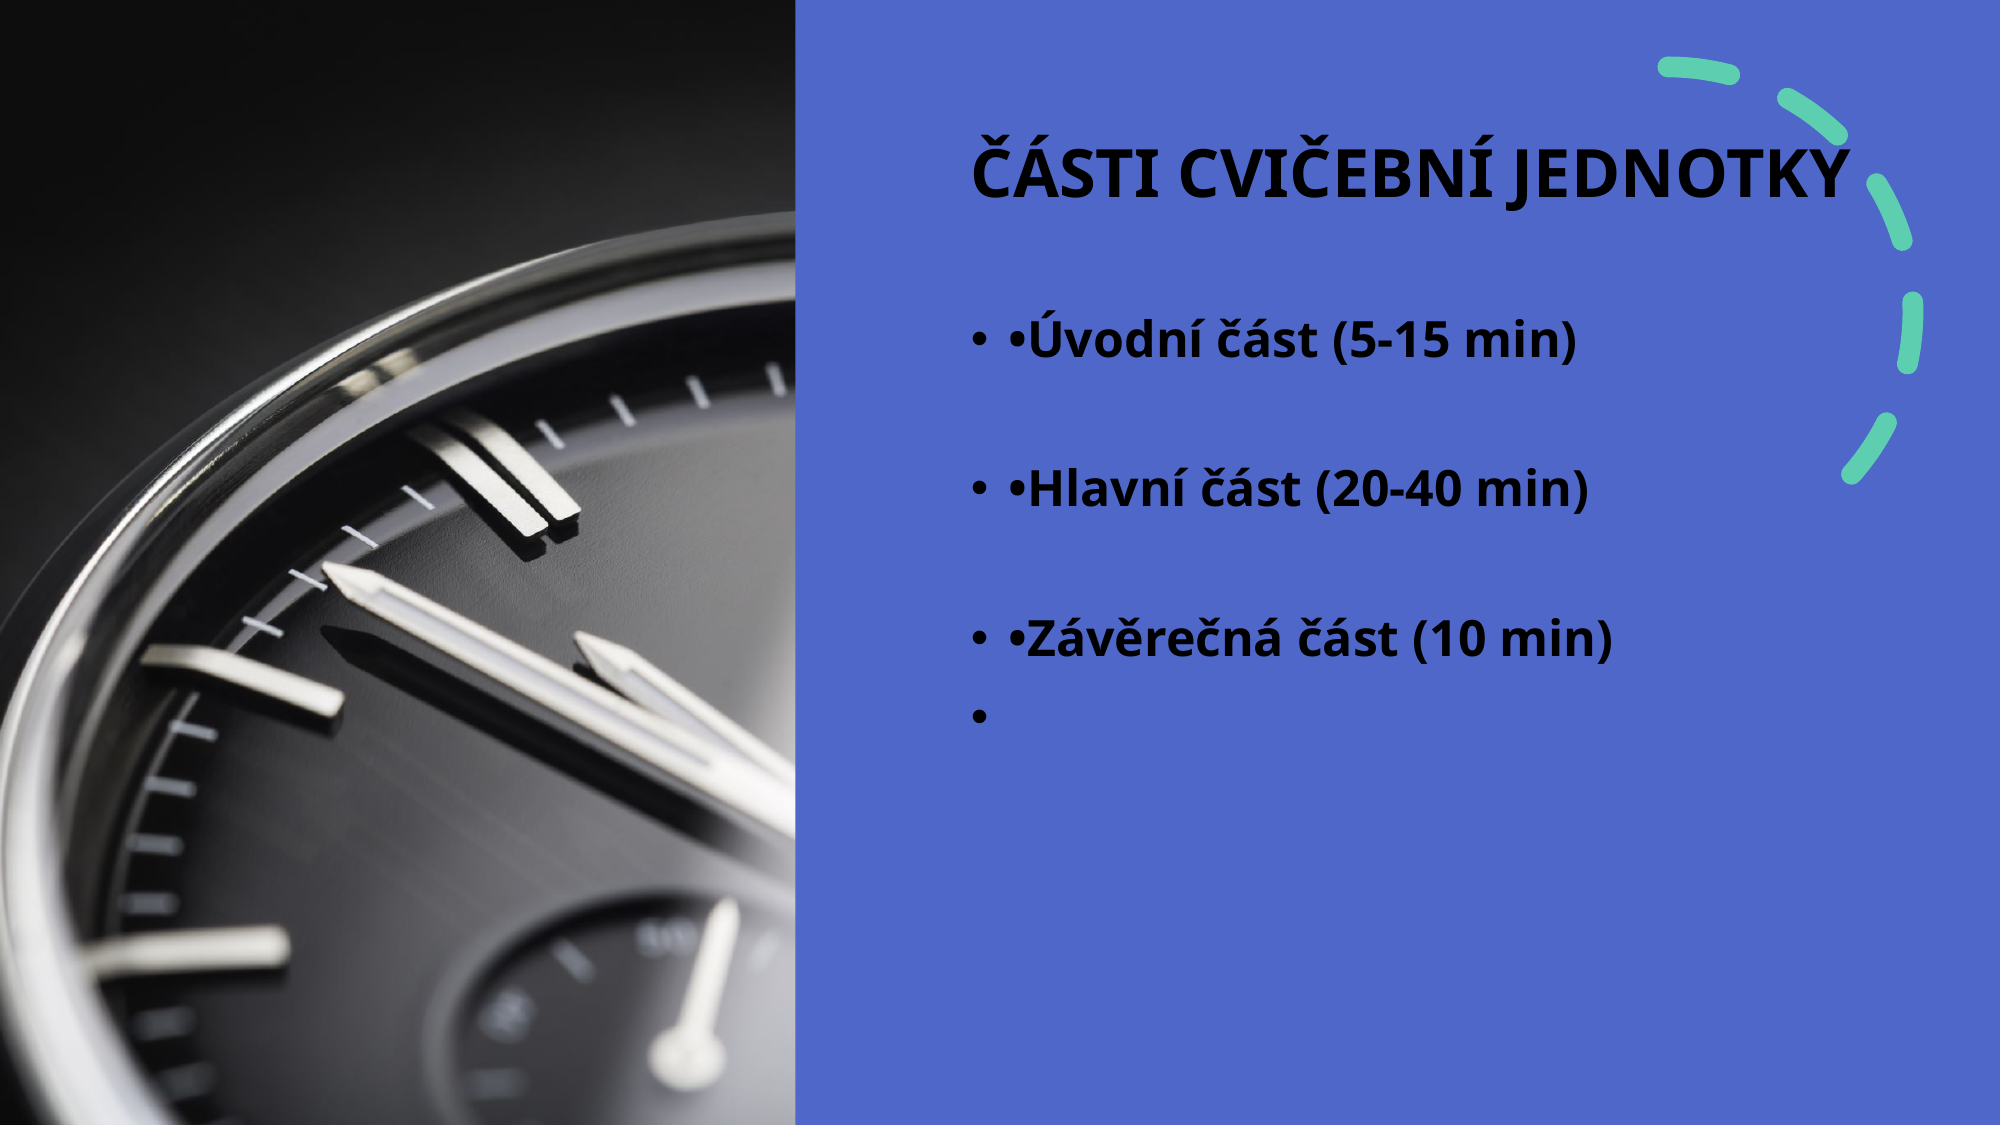

# ČÁSTI CVIČEBNÍ JEDNOTKY
•Úvodní část (5-15 min)
•Hlavní část (20-40 min)
•Závěrečná část (10 min)